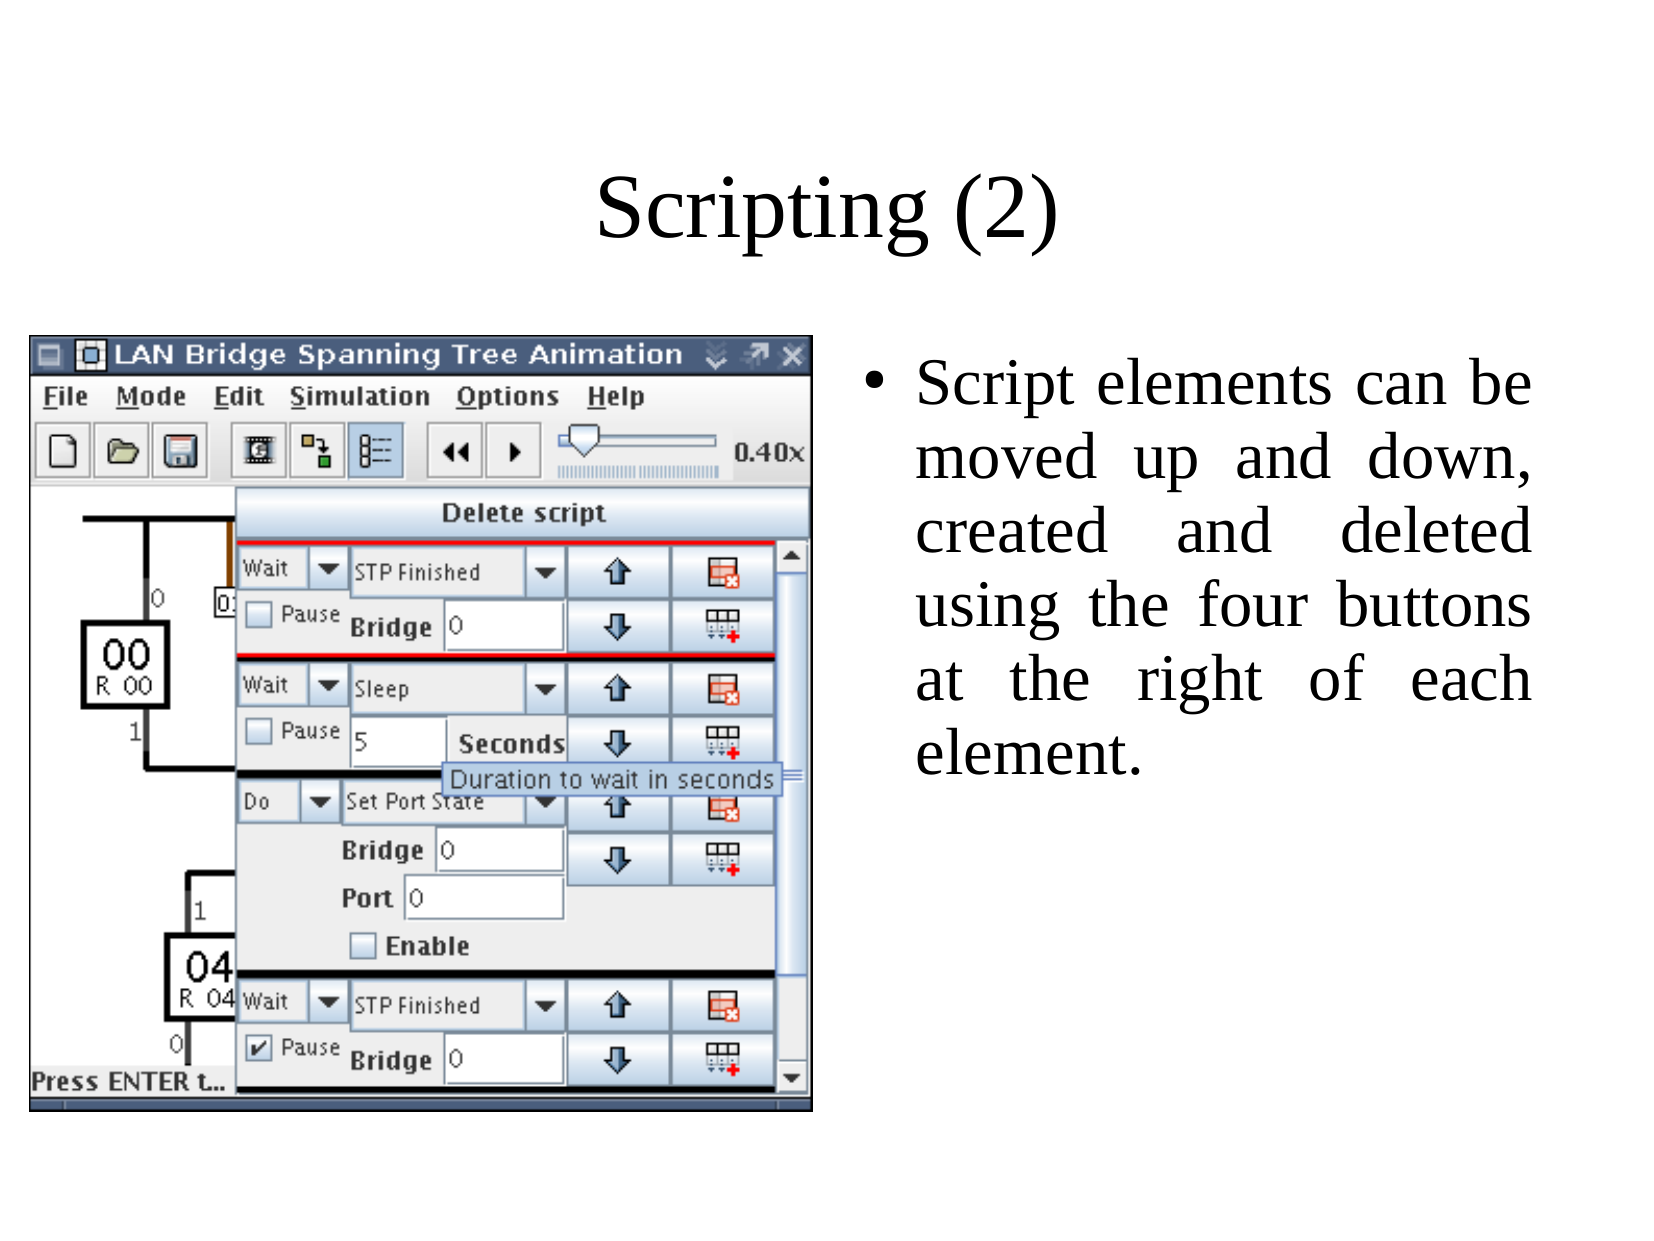

# Scripting (2)
Script elements can be moved up and down, created and deleted using the four buttons at the right of each element.